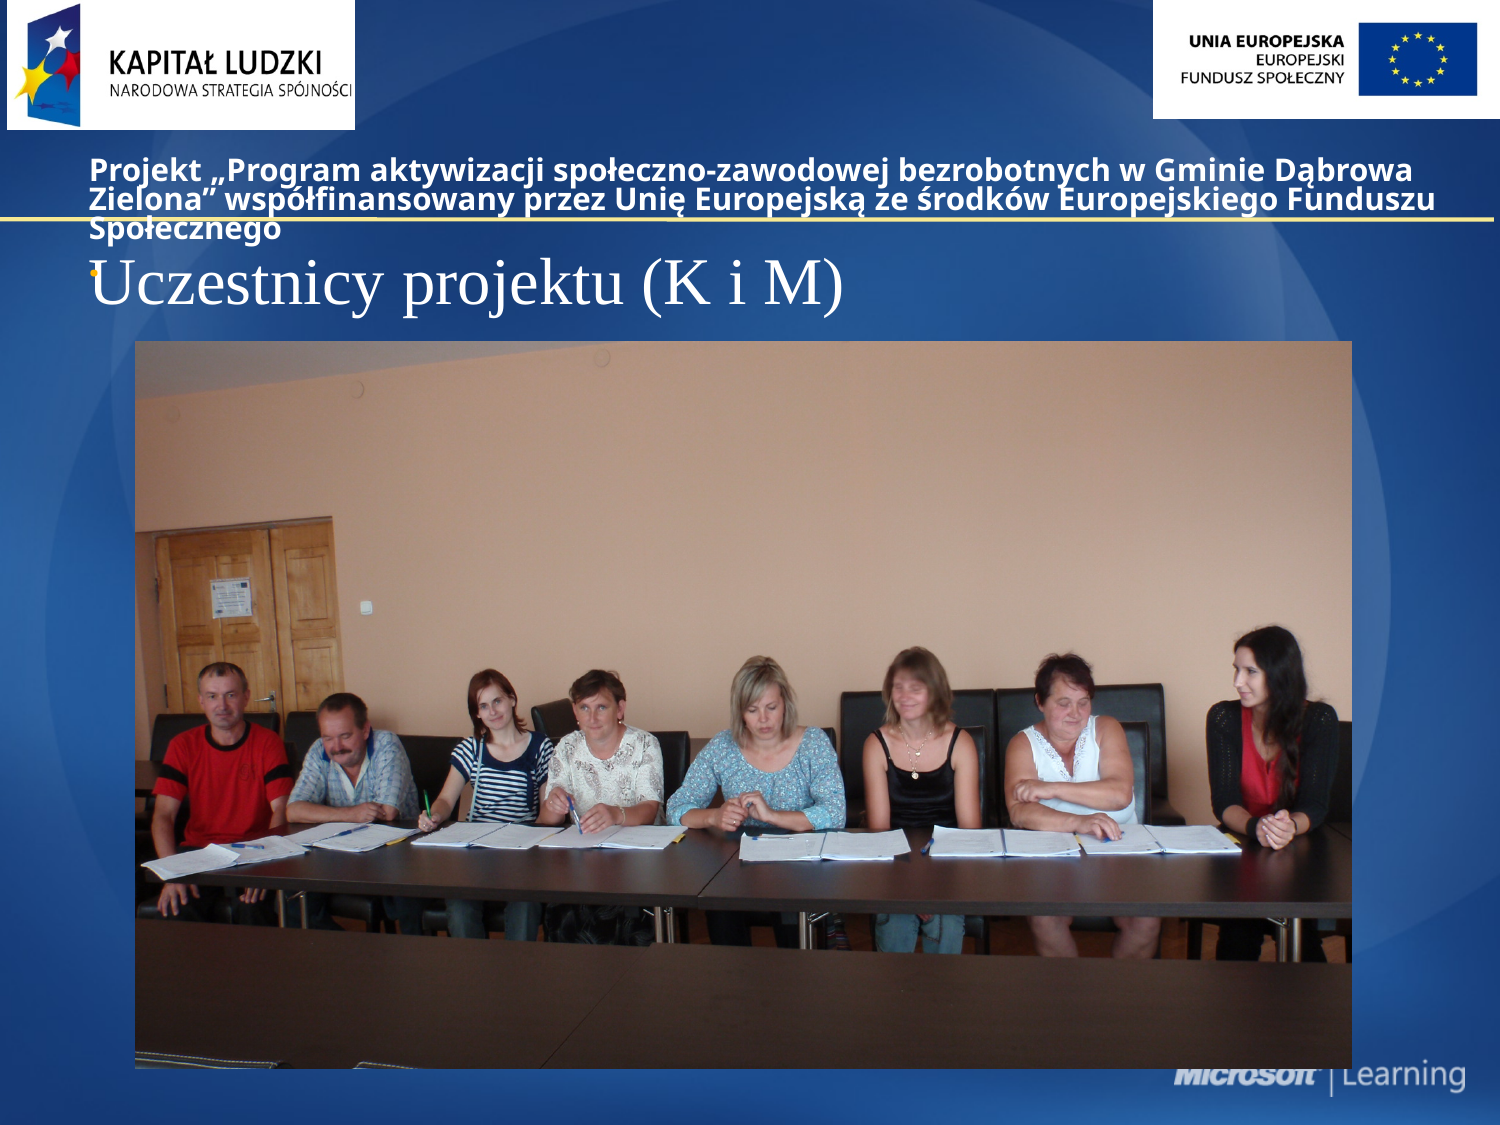

Projekt „Program aktywizacji społeczno-zawodowej bezrobotnych w Gminie Dąbrowa Zielona” współfinansowany przez Unię Europejską ze środków Europejskiego Funduszu Społecznego
.
Uczestnicy projektu (K i M)‏